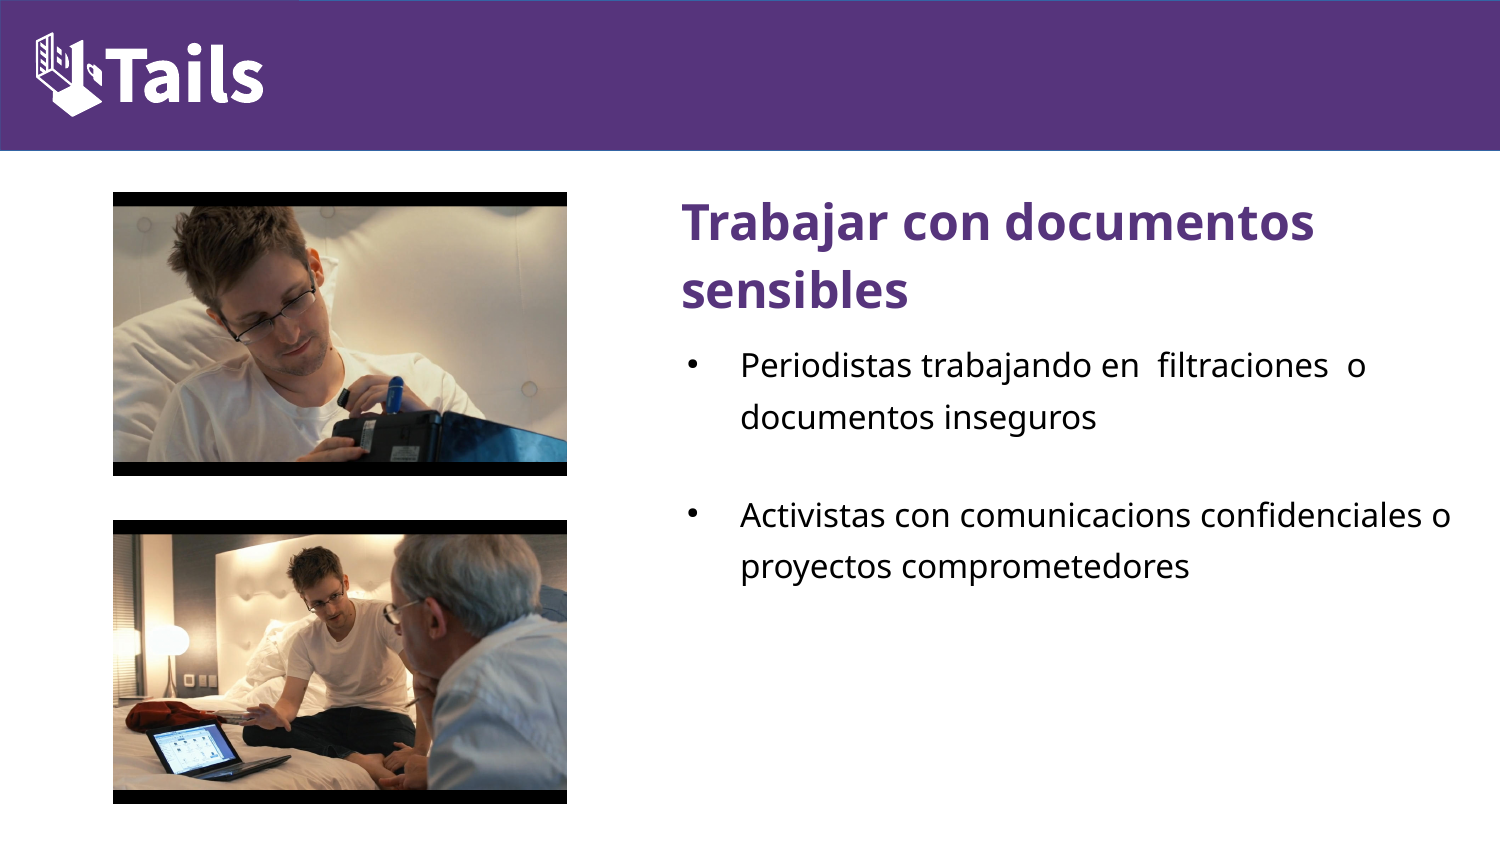

# Trabajar con documentos sensibles
Periodistas trabajando en filtraciones o documentos inseguros
Activistas con comunicacions confidenciales o proyectos comprometedores